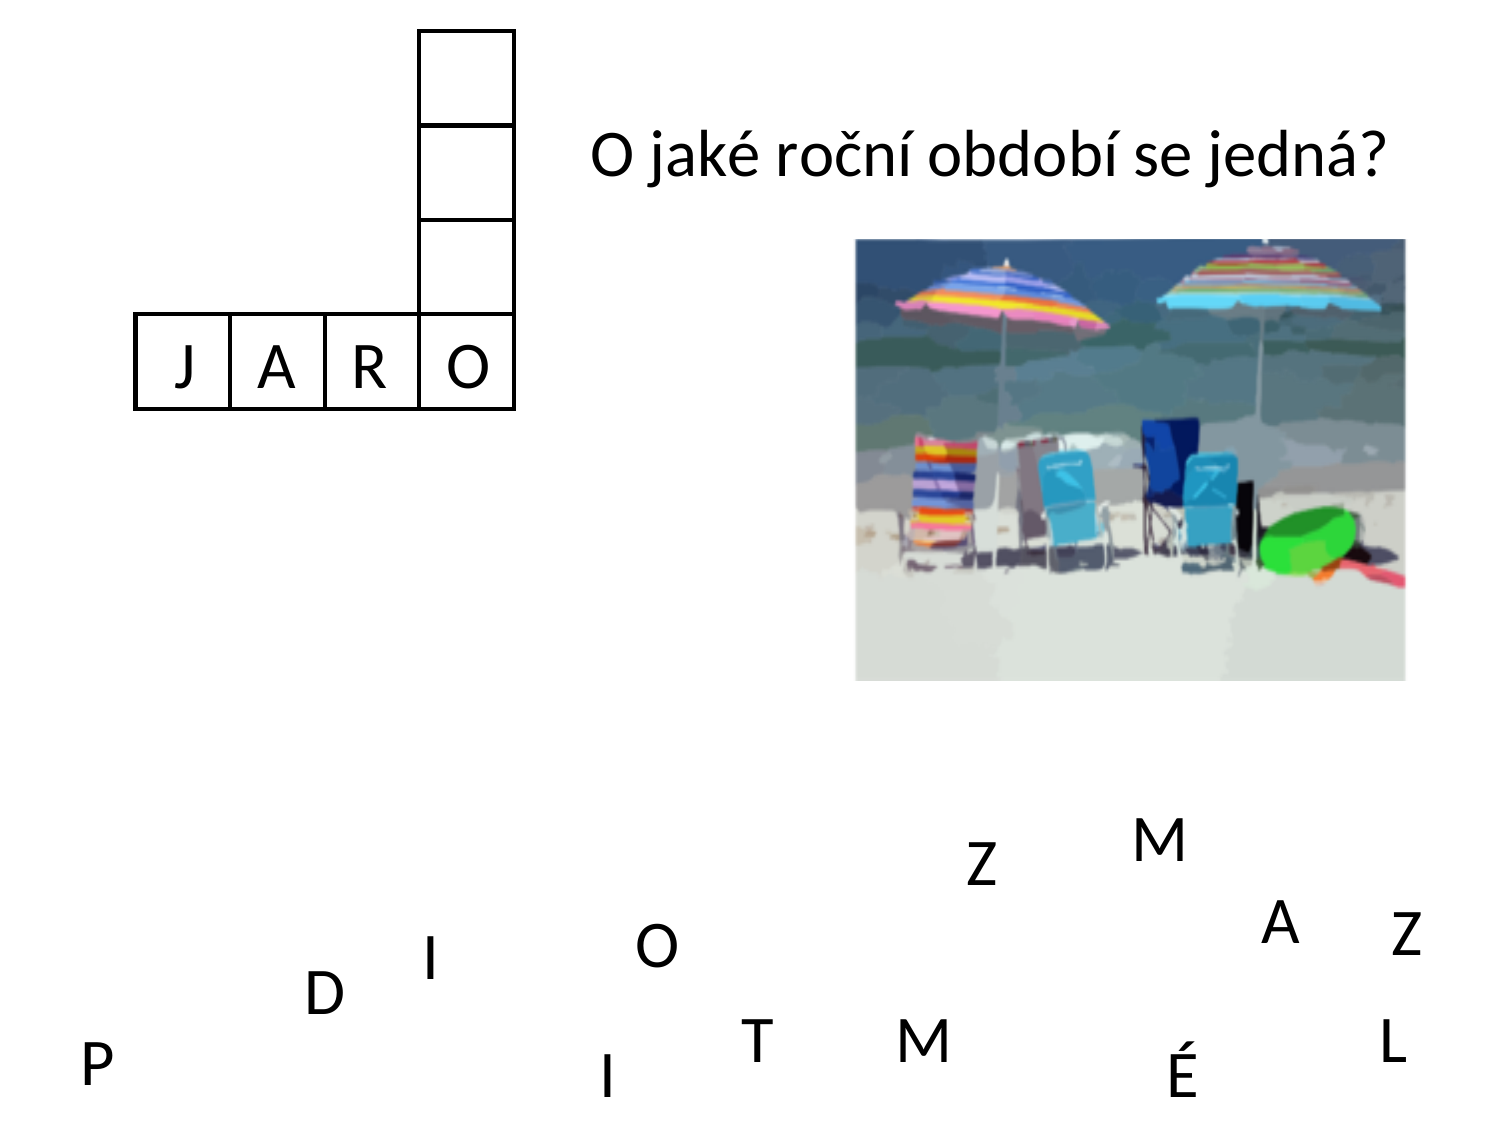

O jaké roční období se jedná?
J
A
R
O
M
Z
A
Z
O
I
D
T
M
L
P
I
É